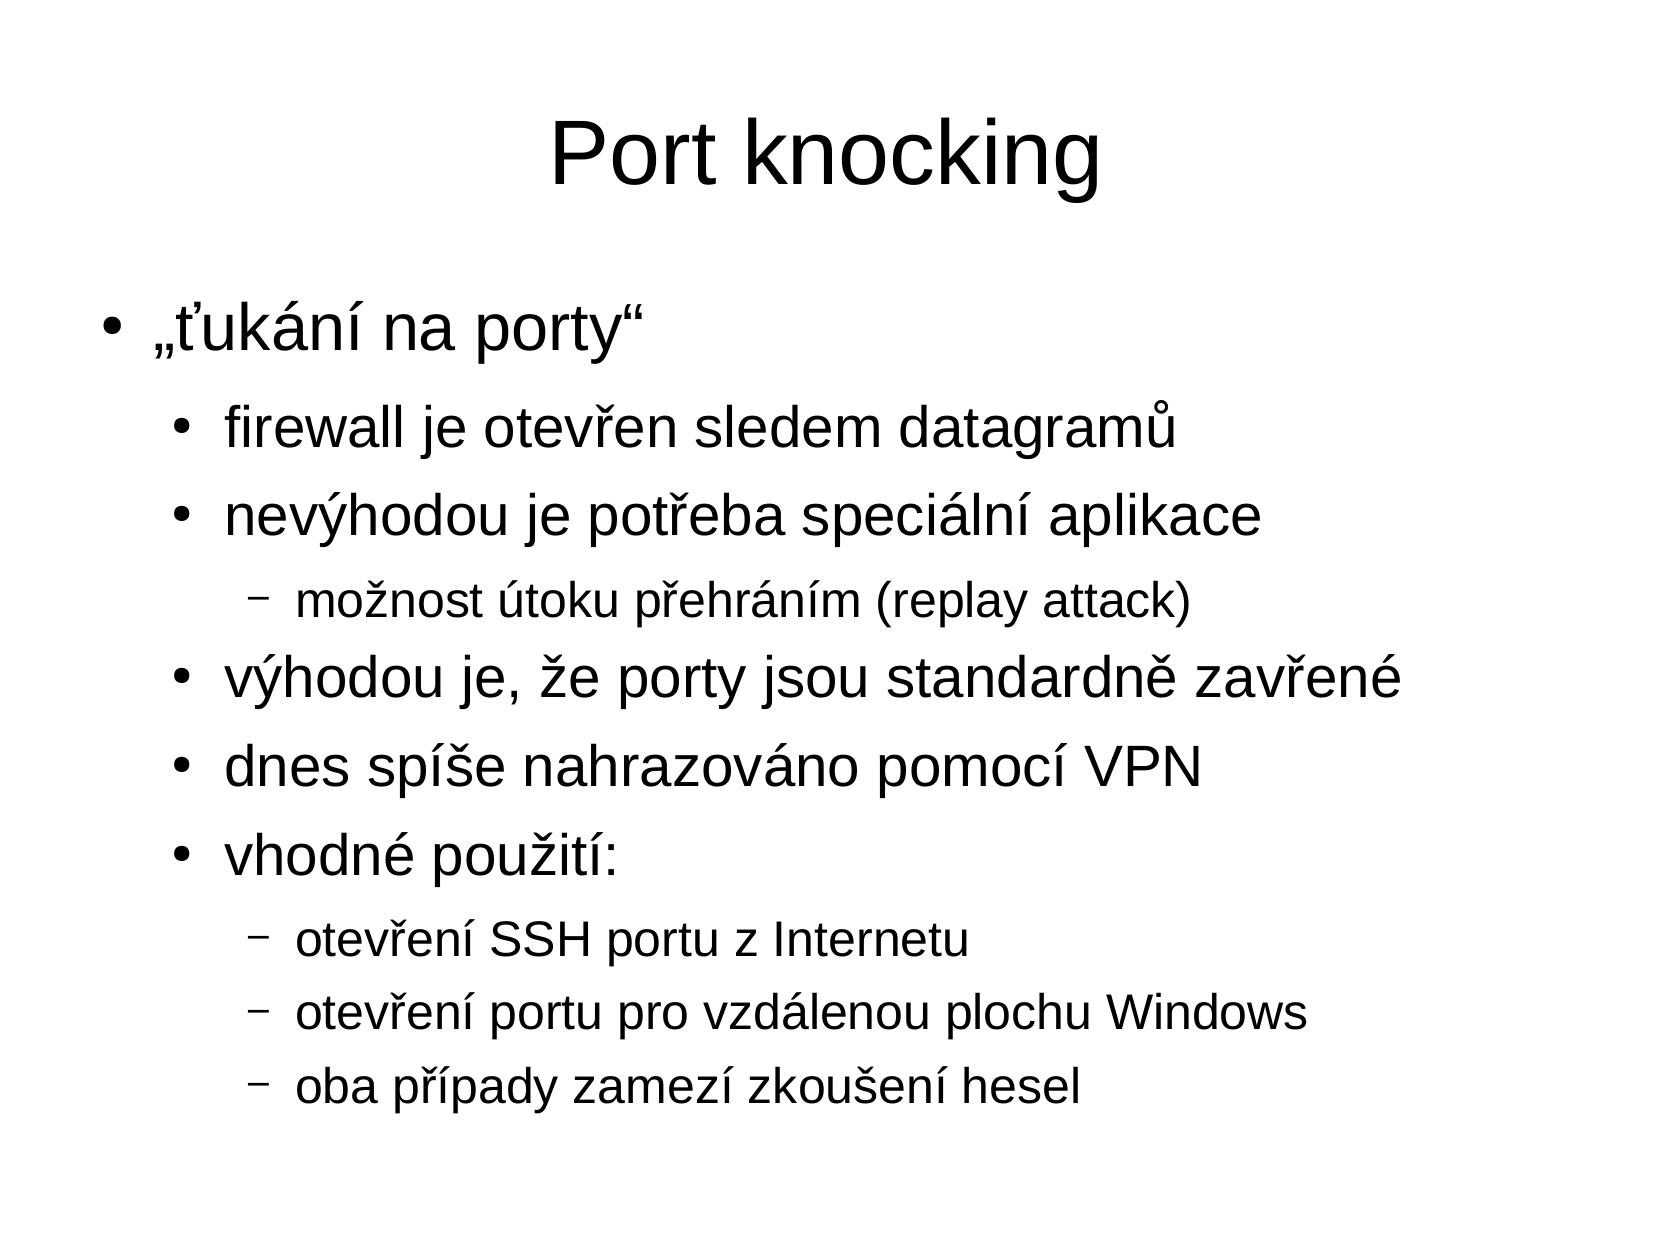

# Port knocking
„ťukání na porty“
firewall je otevřen sledem datagramů
nevýhodou je potřeba speciální aplikace
možnost útoku přehráním (replay attack)
výhodou je, že porty jsou standardně zavřené
dnes spíše nahrazováno pomocí VPN
vhodné použití:
otevření SSH portu z Internetu
otevření portu pro vzdálenou plochu Windows
oba případy zamezí zkoušení hesel